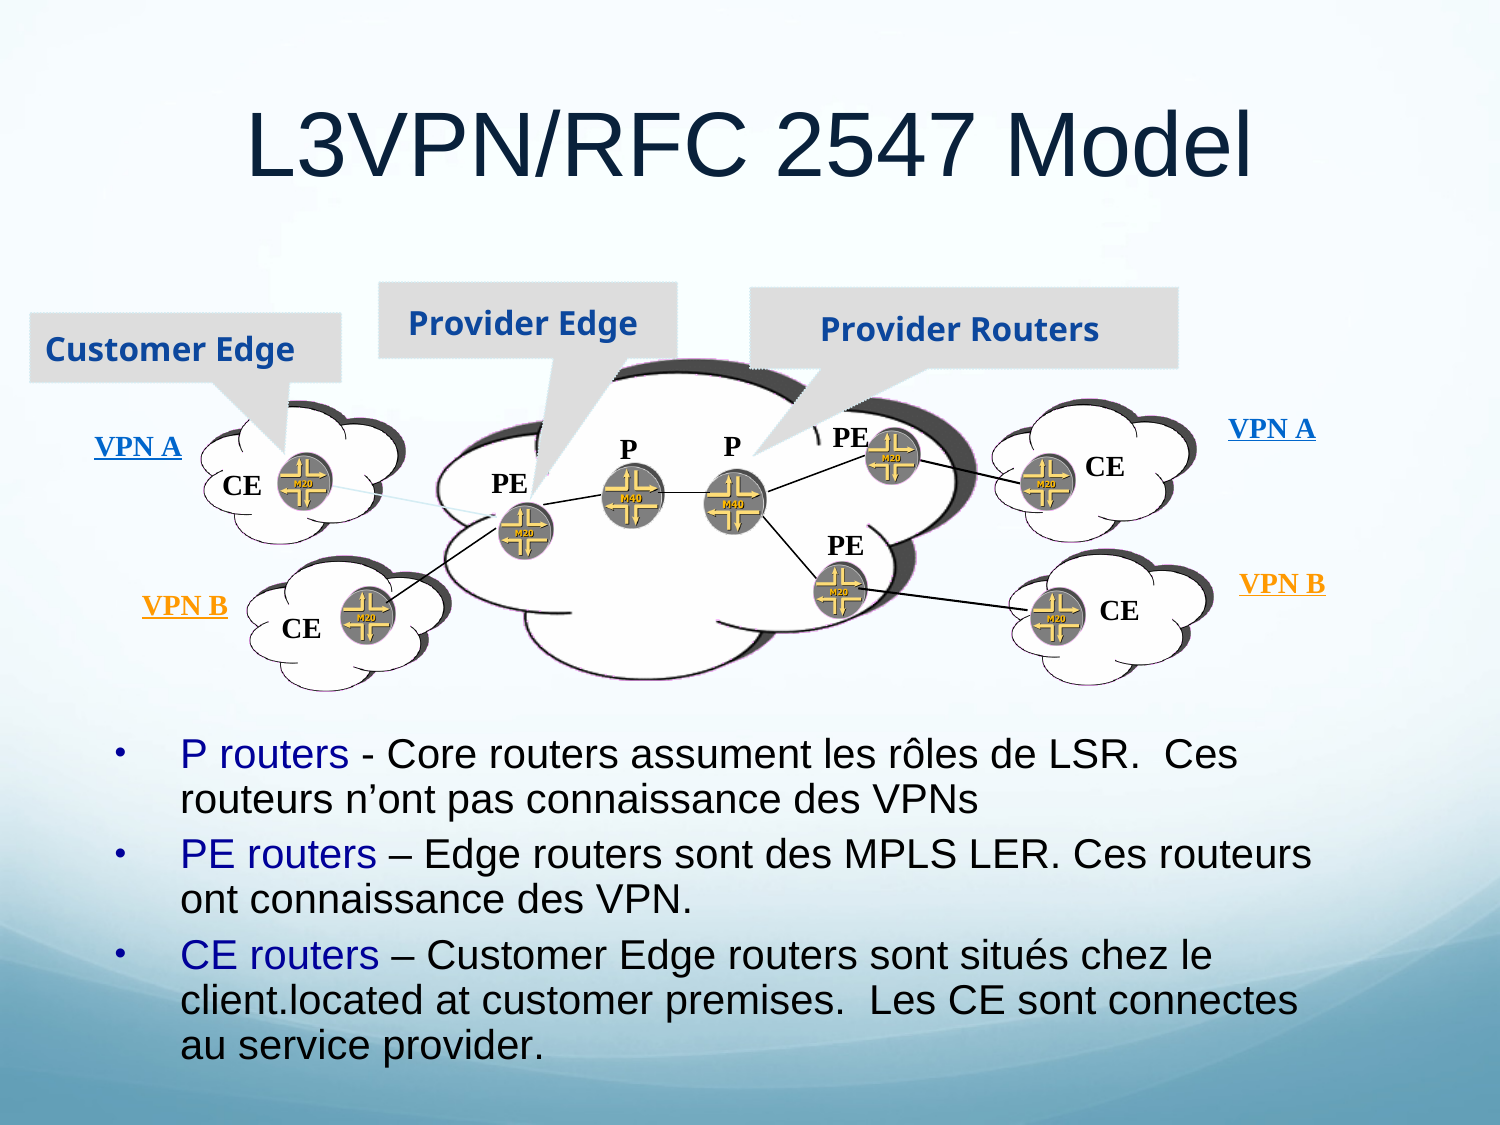

L3VPN/RFC 2547 Model
Provider Edge
Provider Routers
Customer Edge
VPN A
PE
VPN A
P
P
CE
PE
CE
PE
VPN B
VPN B
CE
CE
P routers - Core routers assument les rôles de LSR. Ces routeurs n’ont pas connaissance des VPNs
PE routers – Edge routers sont des MPLS LER. Ces routeurs ont connaissance des VPN.
CE routers – Customer Edge routers sont situés chez le client.located at customer premises. Les CE sont connectes au service provider.